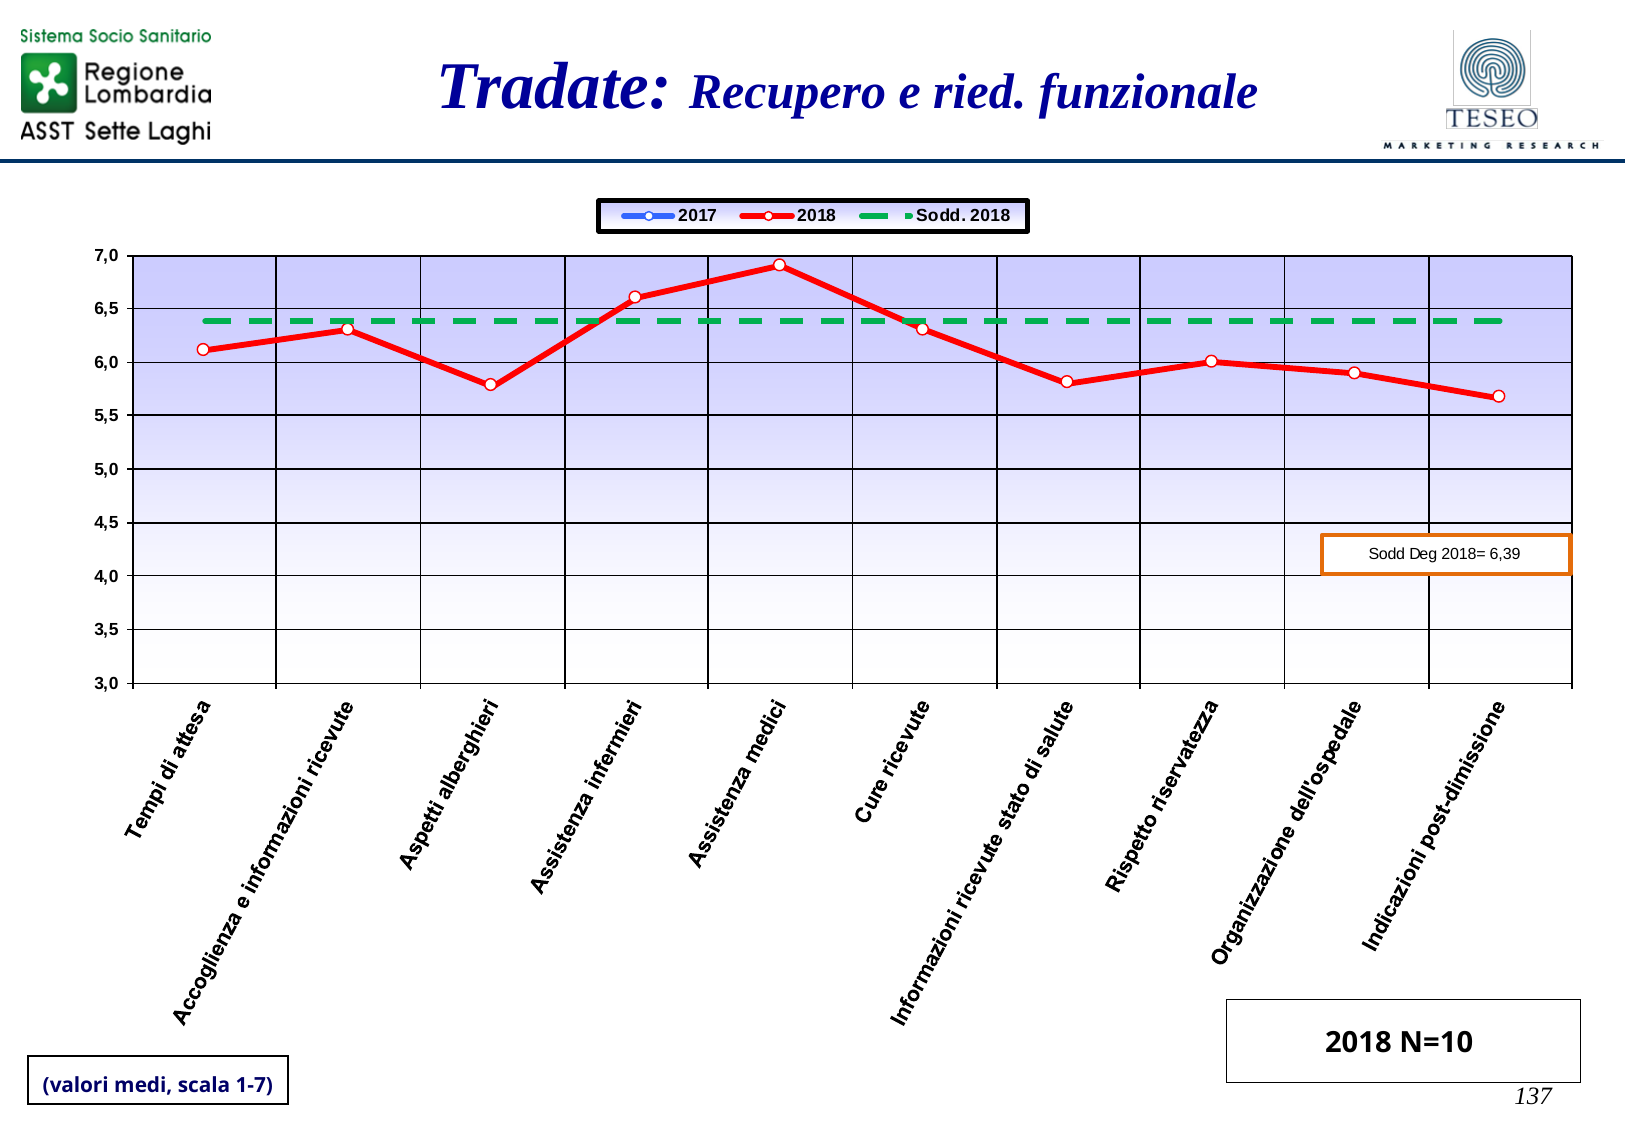

Tradate: Recupero e ried. funzionale
2018 N=10
(valori medi, scala 1-7)